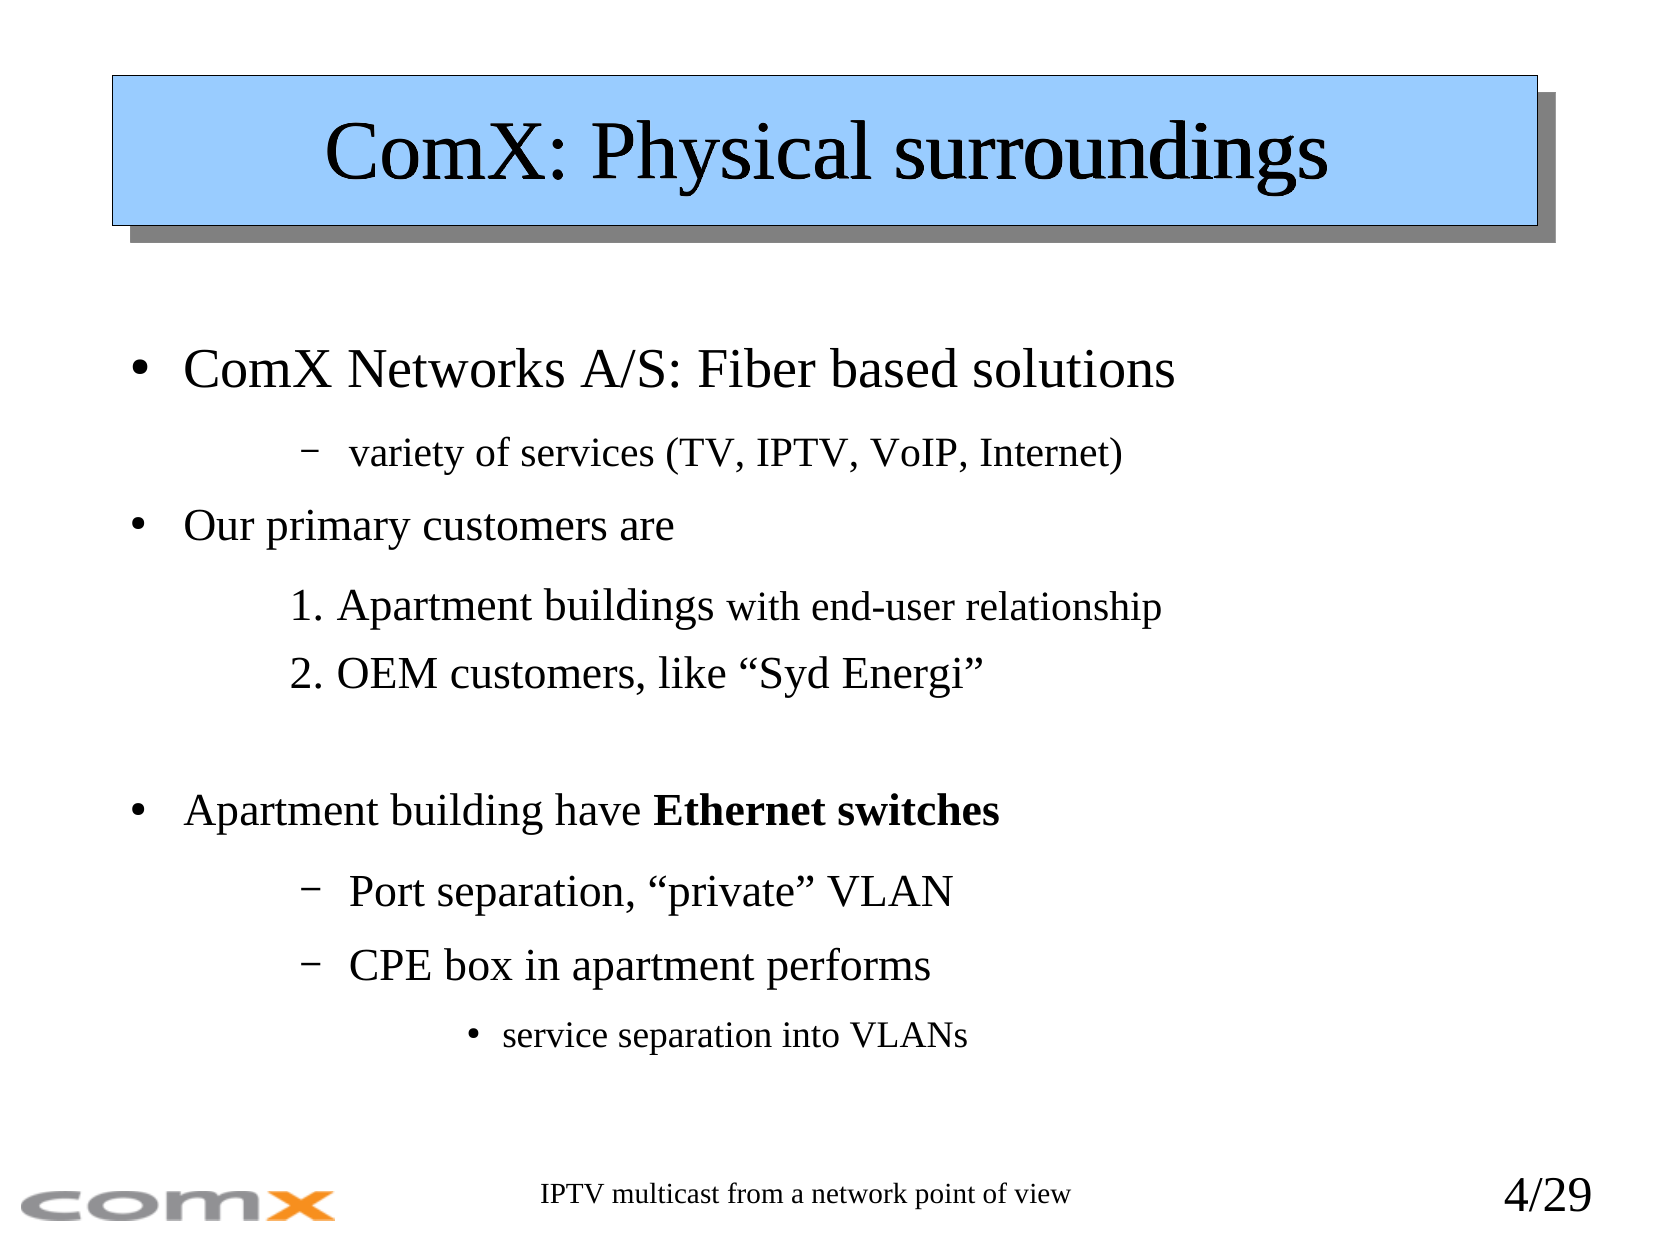

# ComX: Physical surroundings
ComX Networks A/S: Fiber based solutions
variety of services (TV, IPTV, VoIP, Internet)
Our primary customers are
 Apartment buildings with end-user relationship
 OEM customers, like “Syd Energi”
Apartment building have Ethernet switches
Port separation, “private” VLAN
CPE box in apartment performs
service separation into VLANs